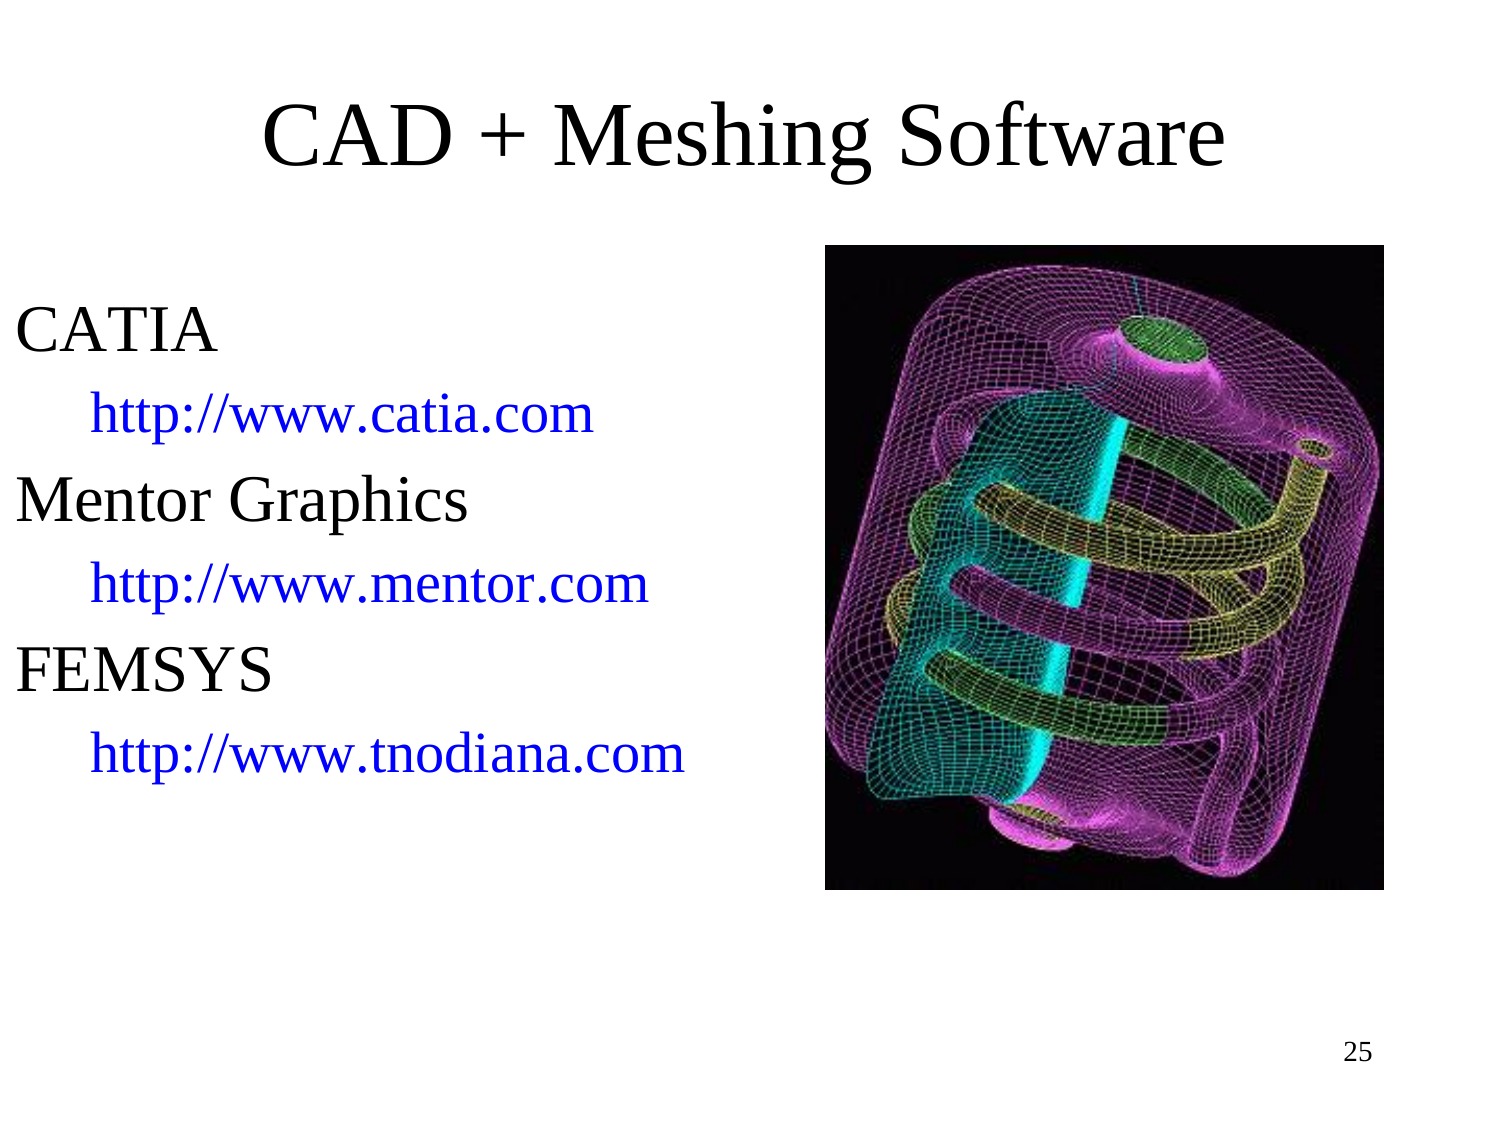

# CAD + Meshing Software
CATIA
http://www.catia.com
Mentor Graphics
http://www.mentor.com
FEMSYS
http://www.tnodiana.com